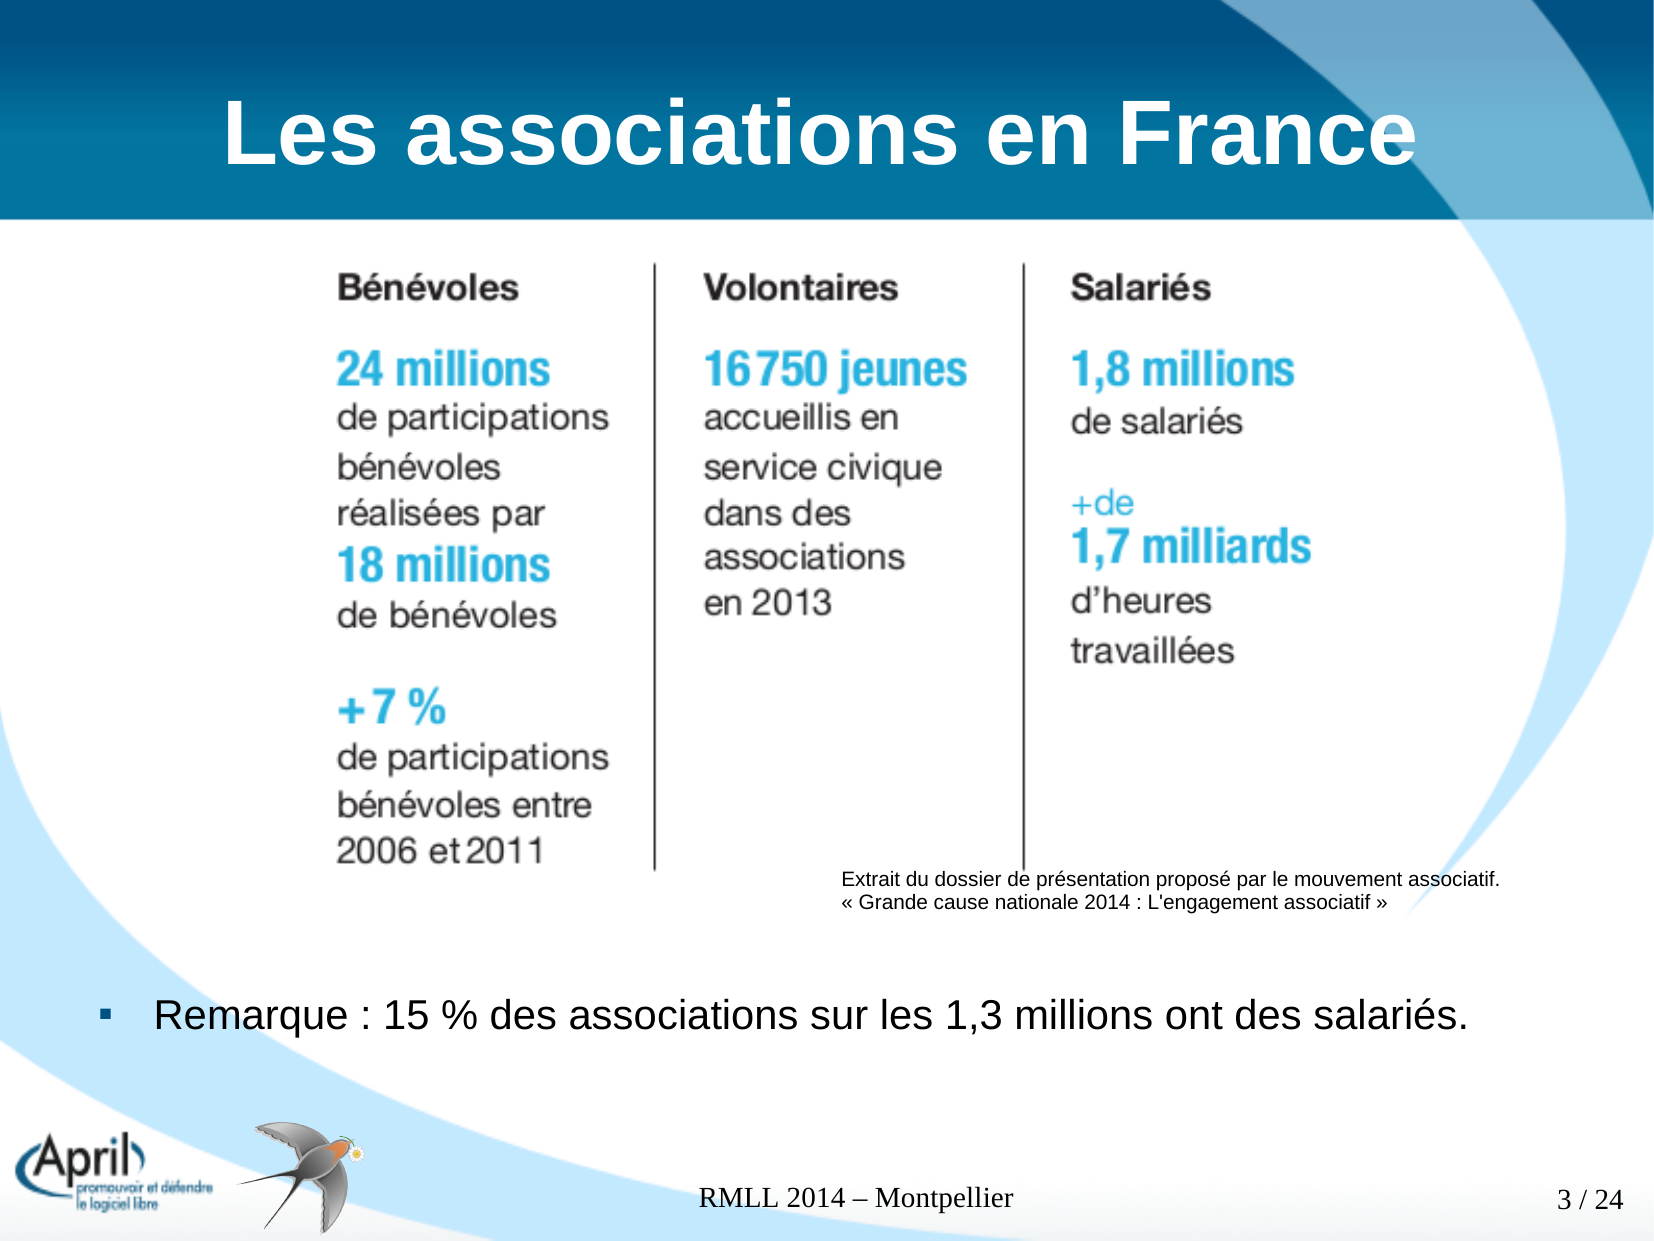

# Les associations en France
Remarque : 15 % des associations sur les 1,3 millions ont des salariés.
Extrait du dossier de présentation proposé par le mouvement associatif.
« Grande cause nationale 2014 : L'engagement associatif »
3
L'informatique libre